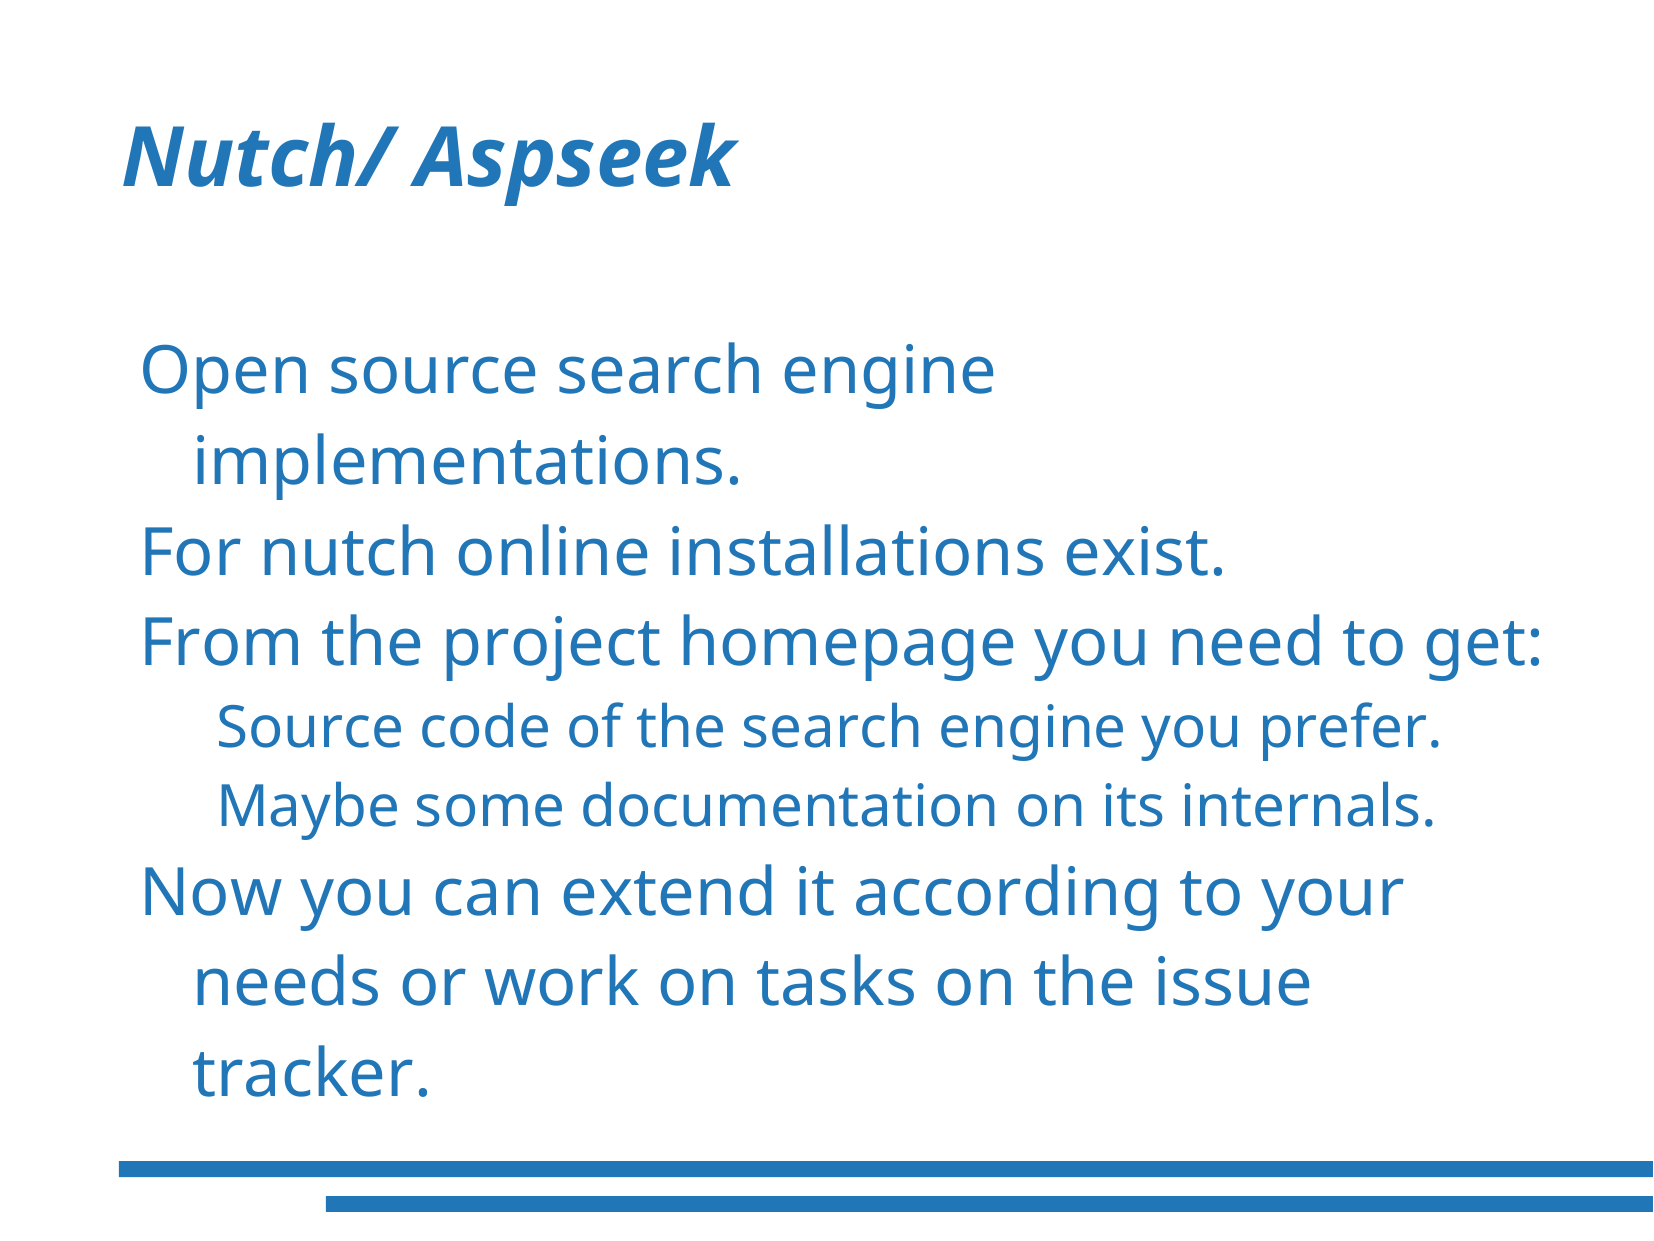

# Nutch/ Aspseek
Open source search engine implementations.
For nutch online installations exist.
From the project homepage you need to get:
Source code of the search engine you prefer.
Maybe some documentation on its internals.
Now you can extend it according to your needs or work on tasks on the issue tracker.